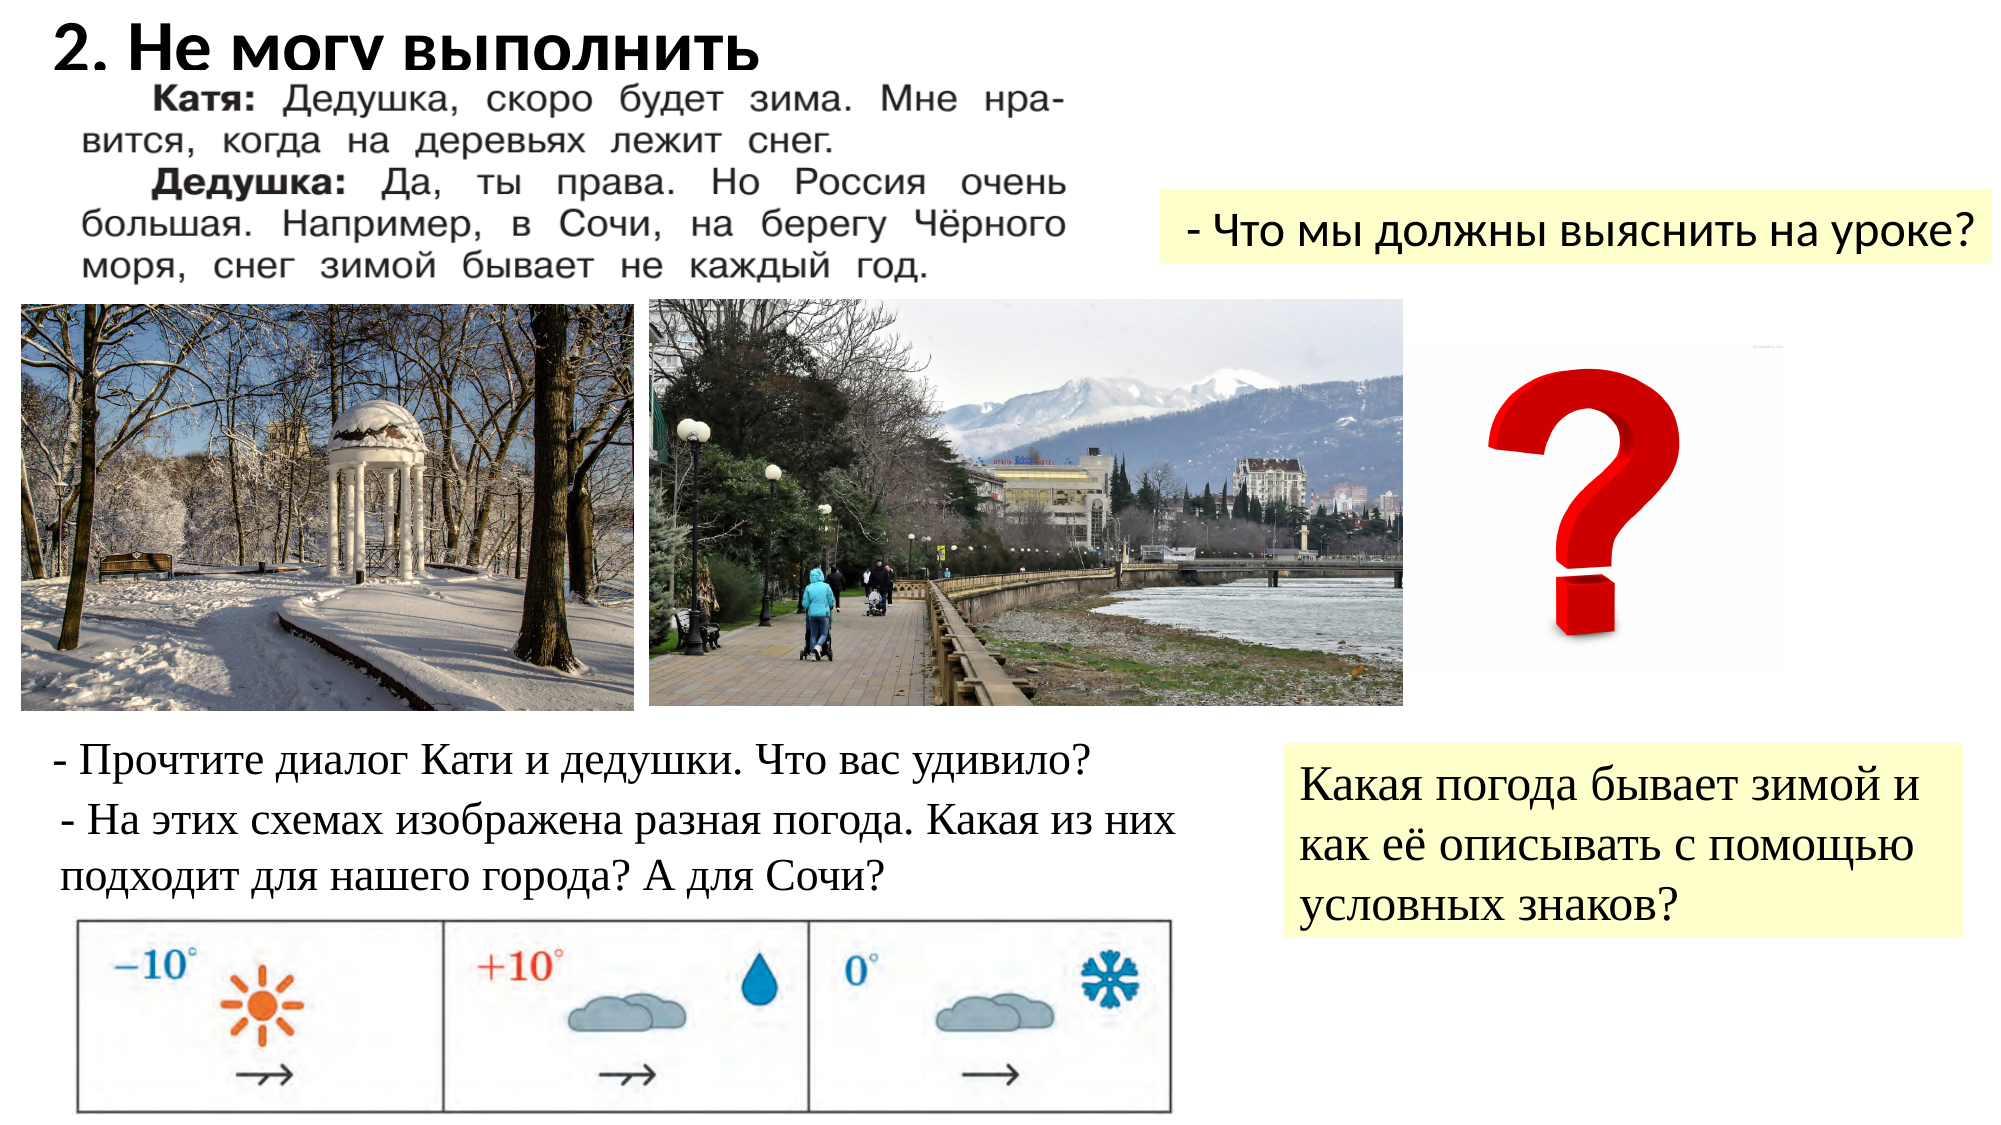

# 2. Не могу выполнить
 - Что мы должны выяснить на уроке?
- Прочтите диалог Кати и дедушки. Что вас удивило?
Какая погода бывает зимой и
как её описывать с помощью
условных знаков?
- На этих схемах изображена разная погода. Какая из них подходит для нашего города? А для Сочи?